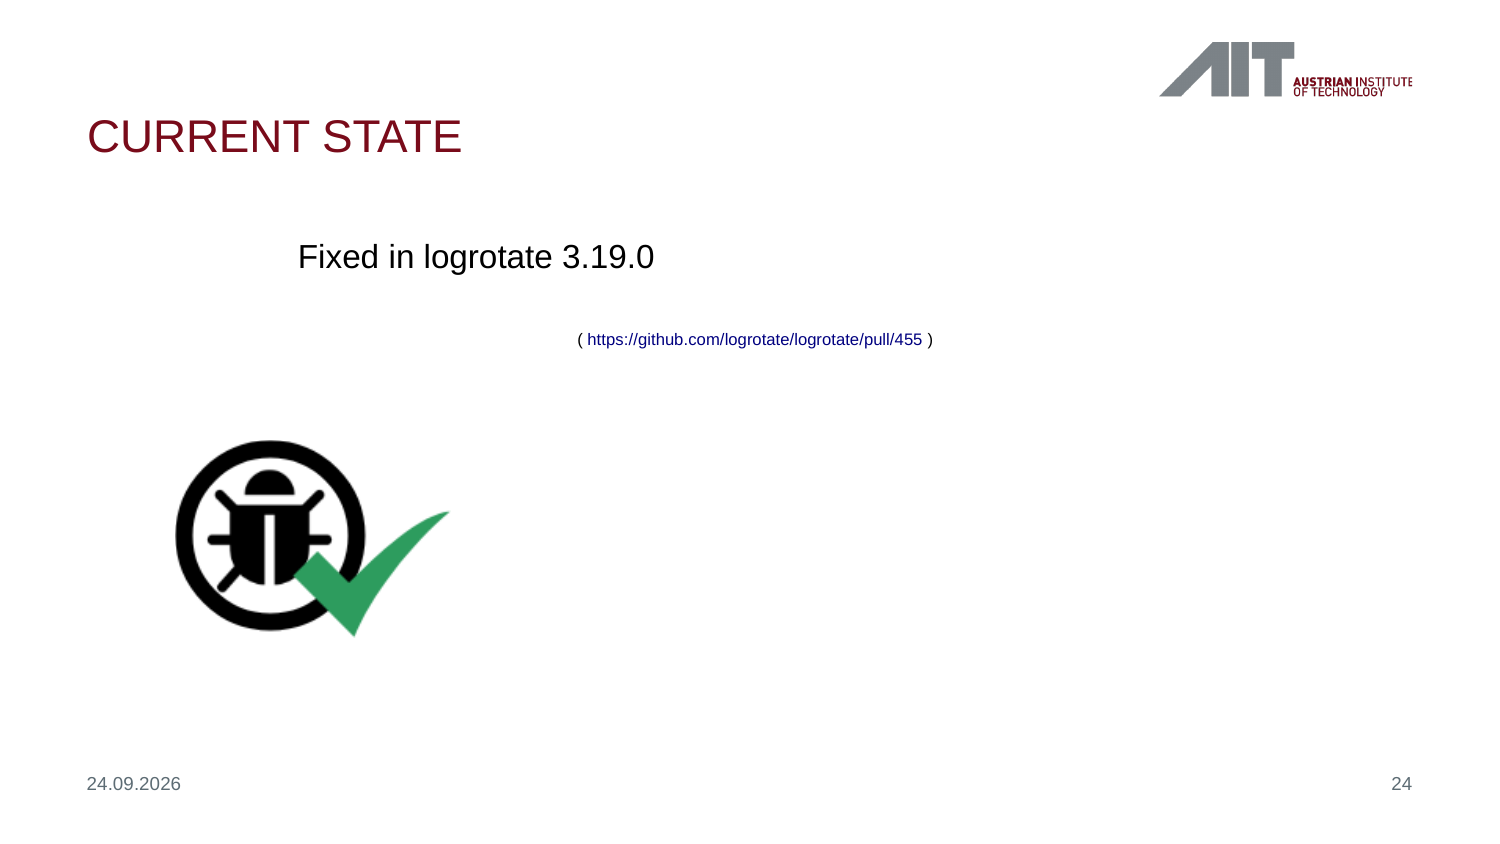

Current state
# Fixed in logrotate 3.19.0
( https://github.com/logrotate/logrotate/pull/455 )